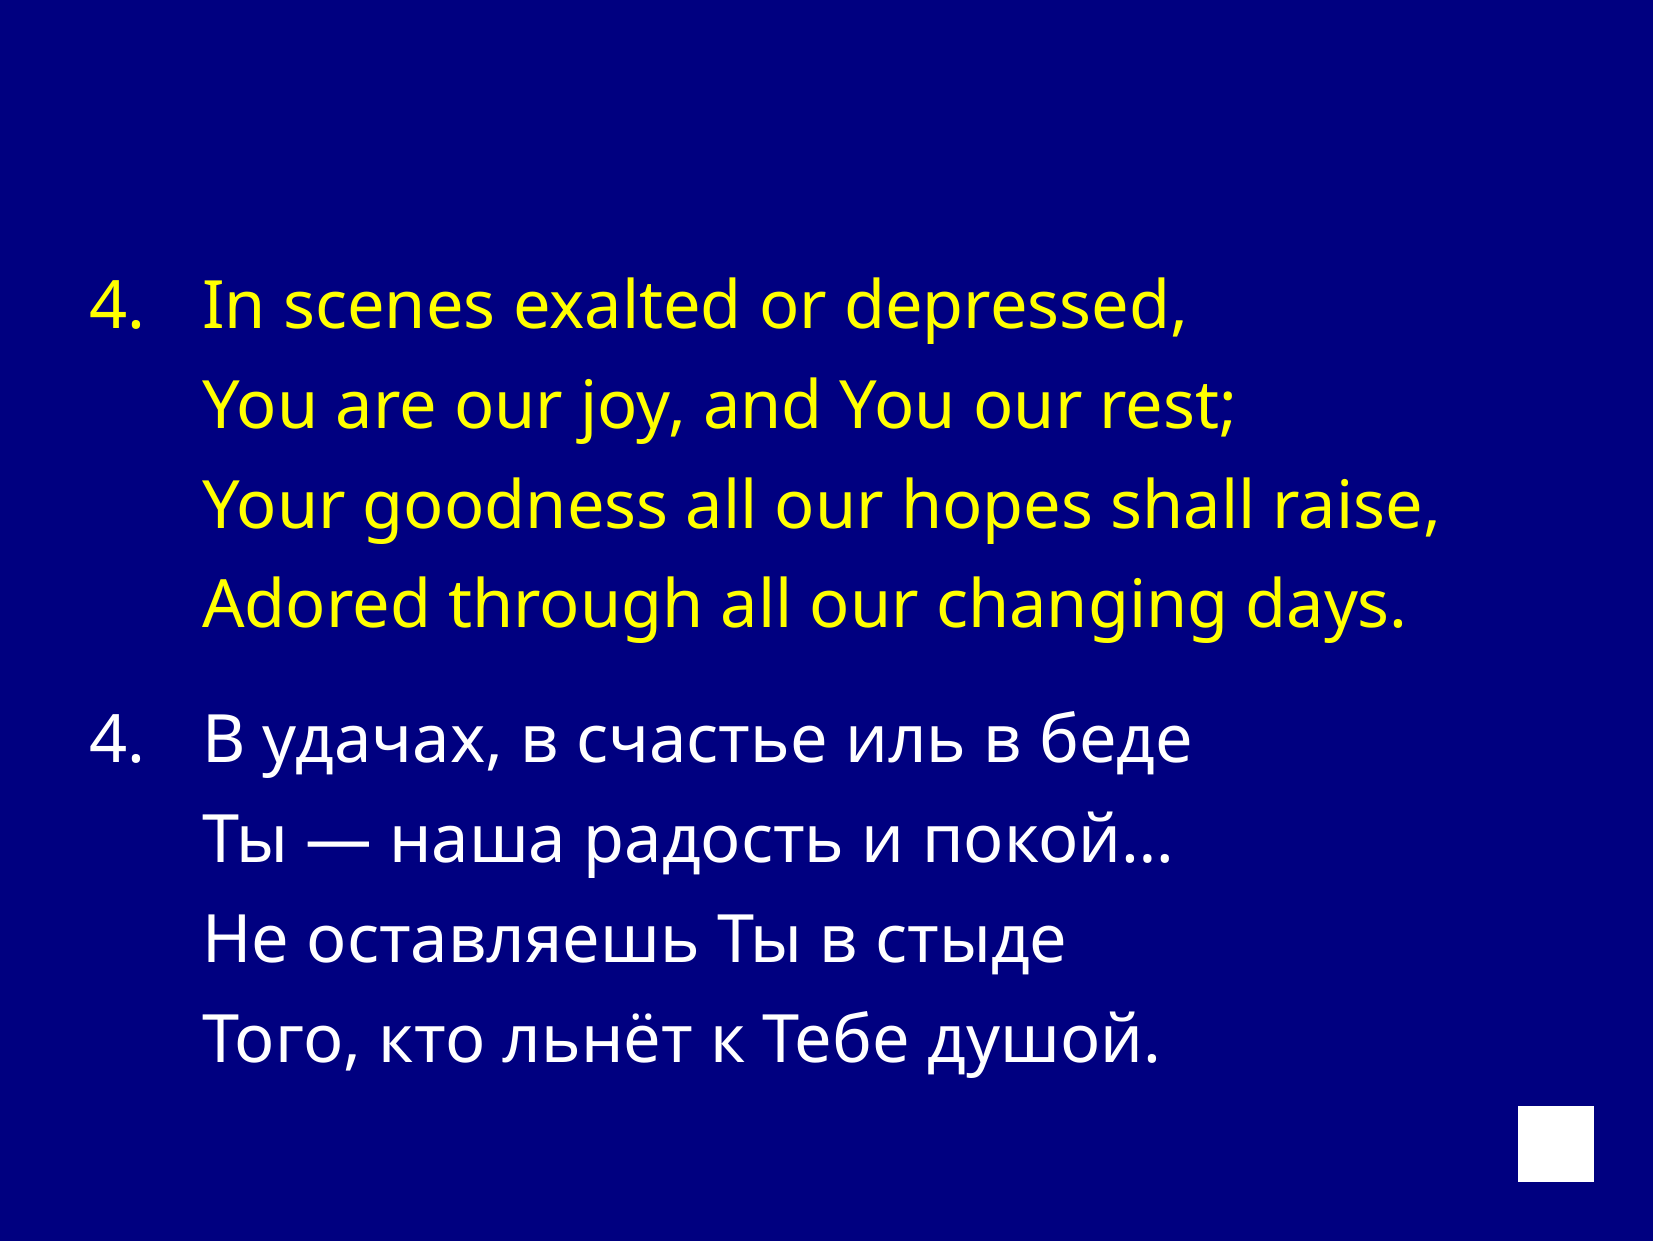

4.	In scenes exalted or depressed,
	You are our joy, and You our rest;
	Your goodness all our hopes shall raise,
	Adored through all our changing days.
4.	В удачах, в счастье иль в беде
	Ты — наша радость и покой…
	Не оставляешь Ты в стыде
	Того, кто льнёт к Тебе душой.